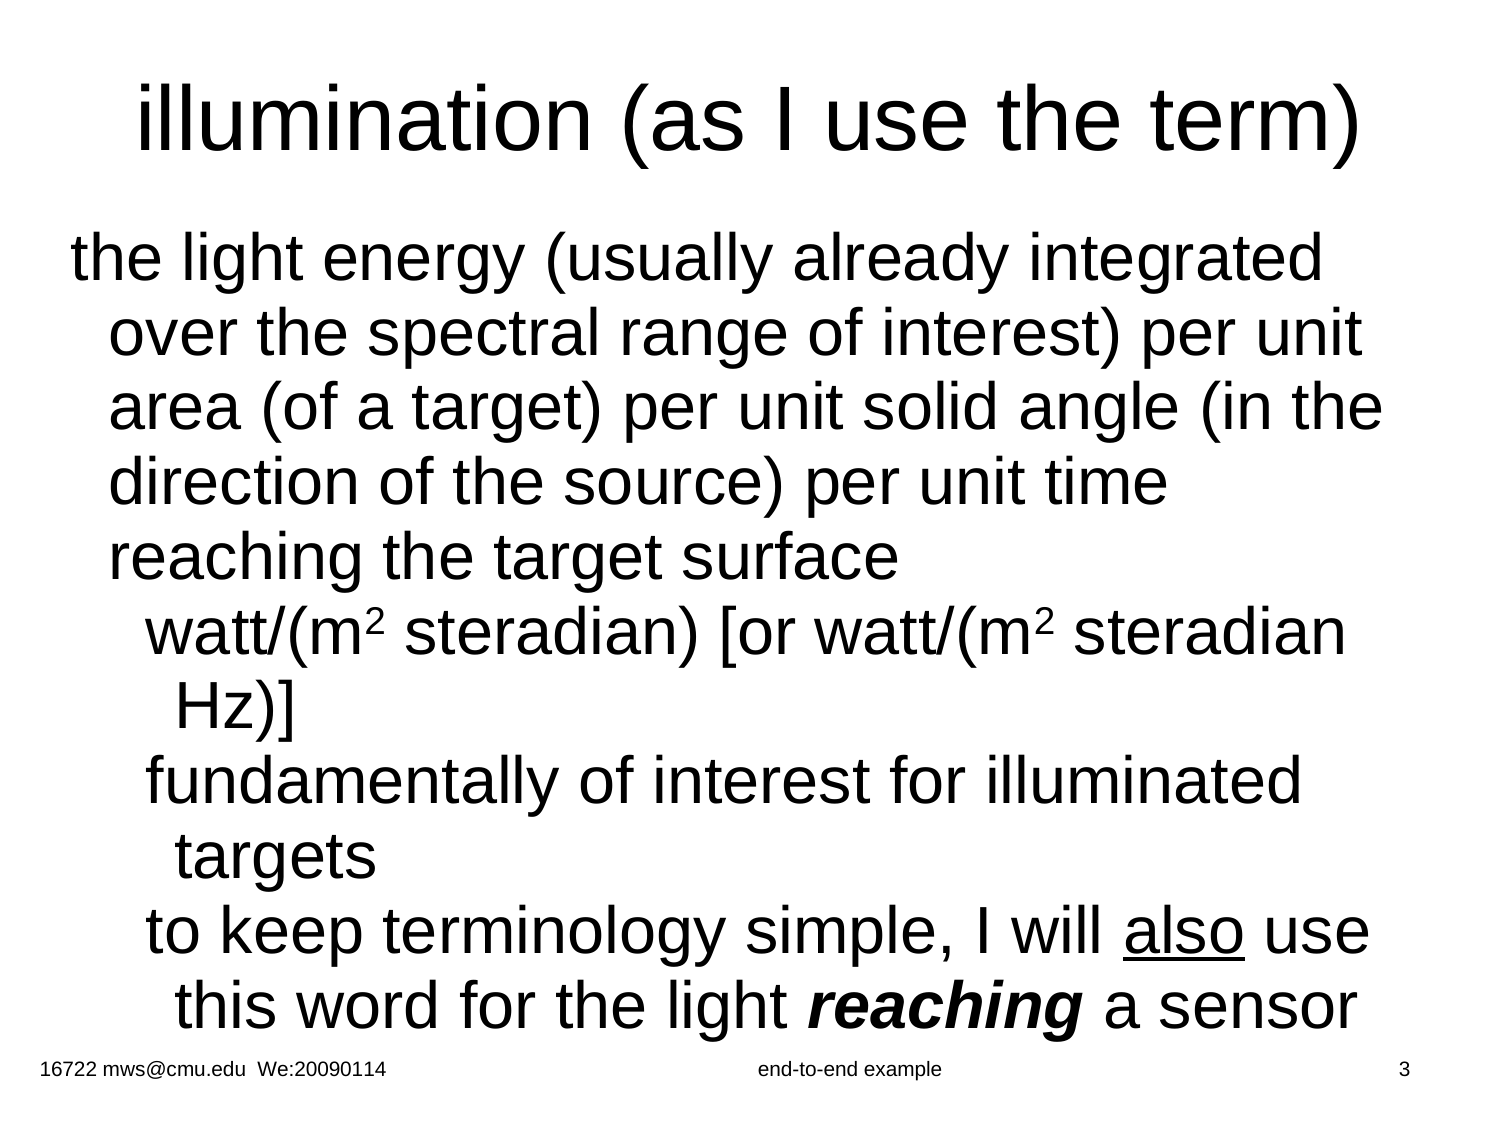

# illumination (as I use the term)
 the light energy (usually already integrated over the spectral range of interest) per unit area (of a target) per unit solid angle (in the direction of the source) per unit time reaching the target surface
 watt/(m2 steradian) [or watt/(m2 steradian Hz)]
 fundamentally of interest for illuminated targets
 to keep terminology simple, I will also use this word for the light reaching a sensor
16722 mws@cmu.edu We:20090114
end-to-end example
3